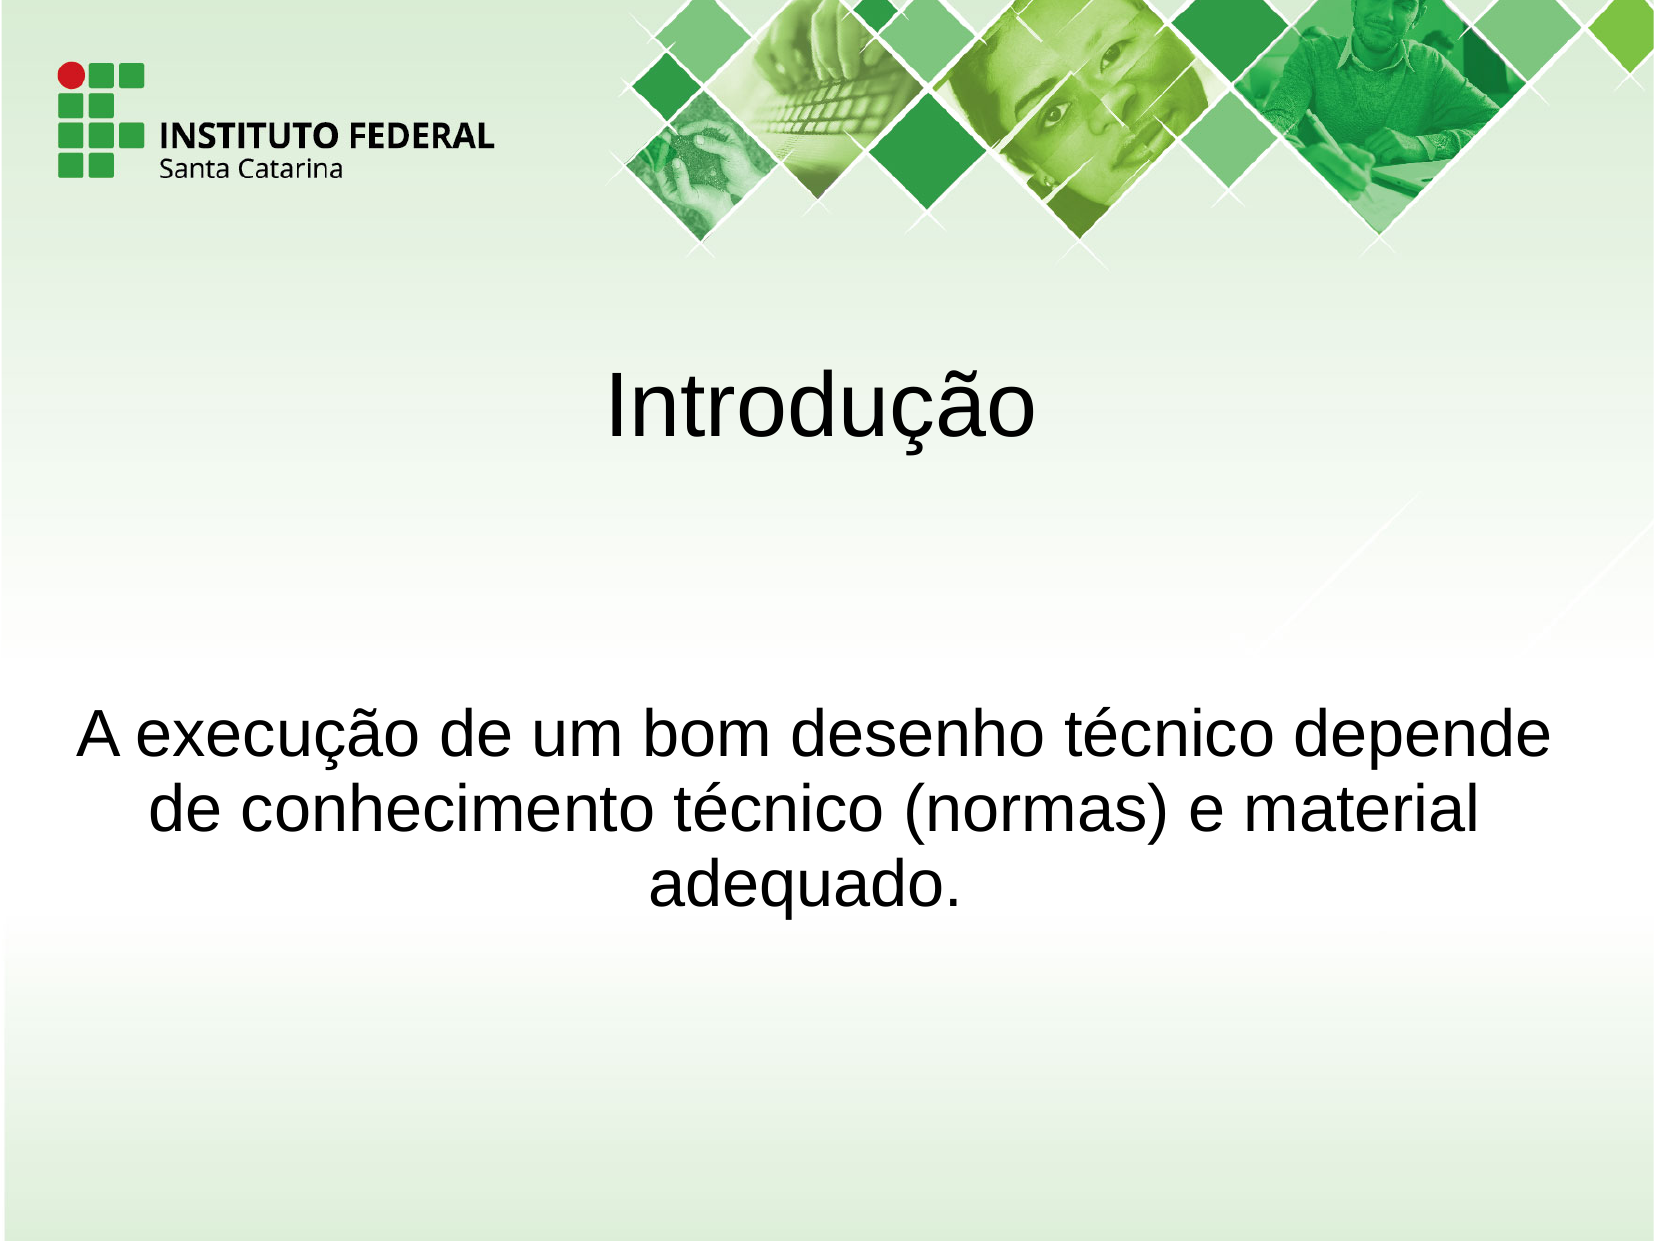

A execução de um bom desenho técnico depende de conhecimento técnico (normas) e material adequado.
# Introdução